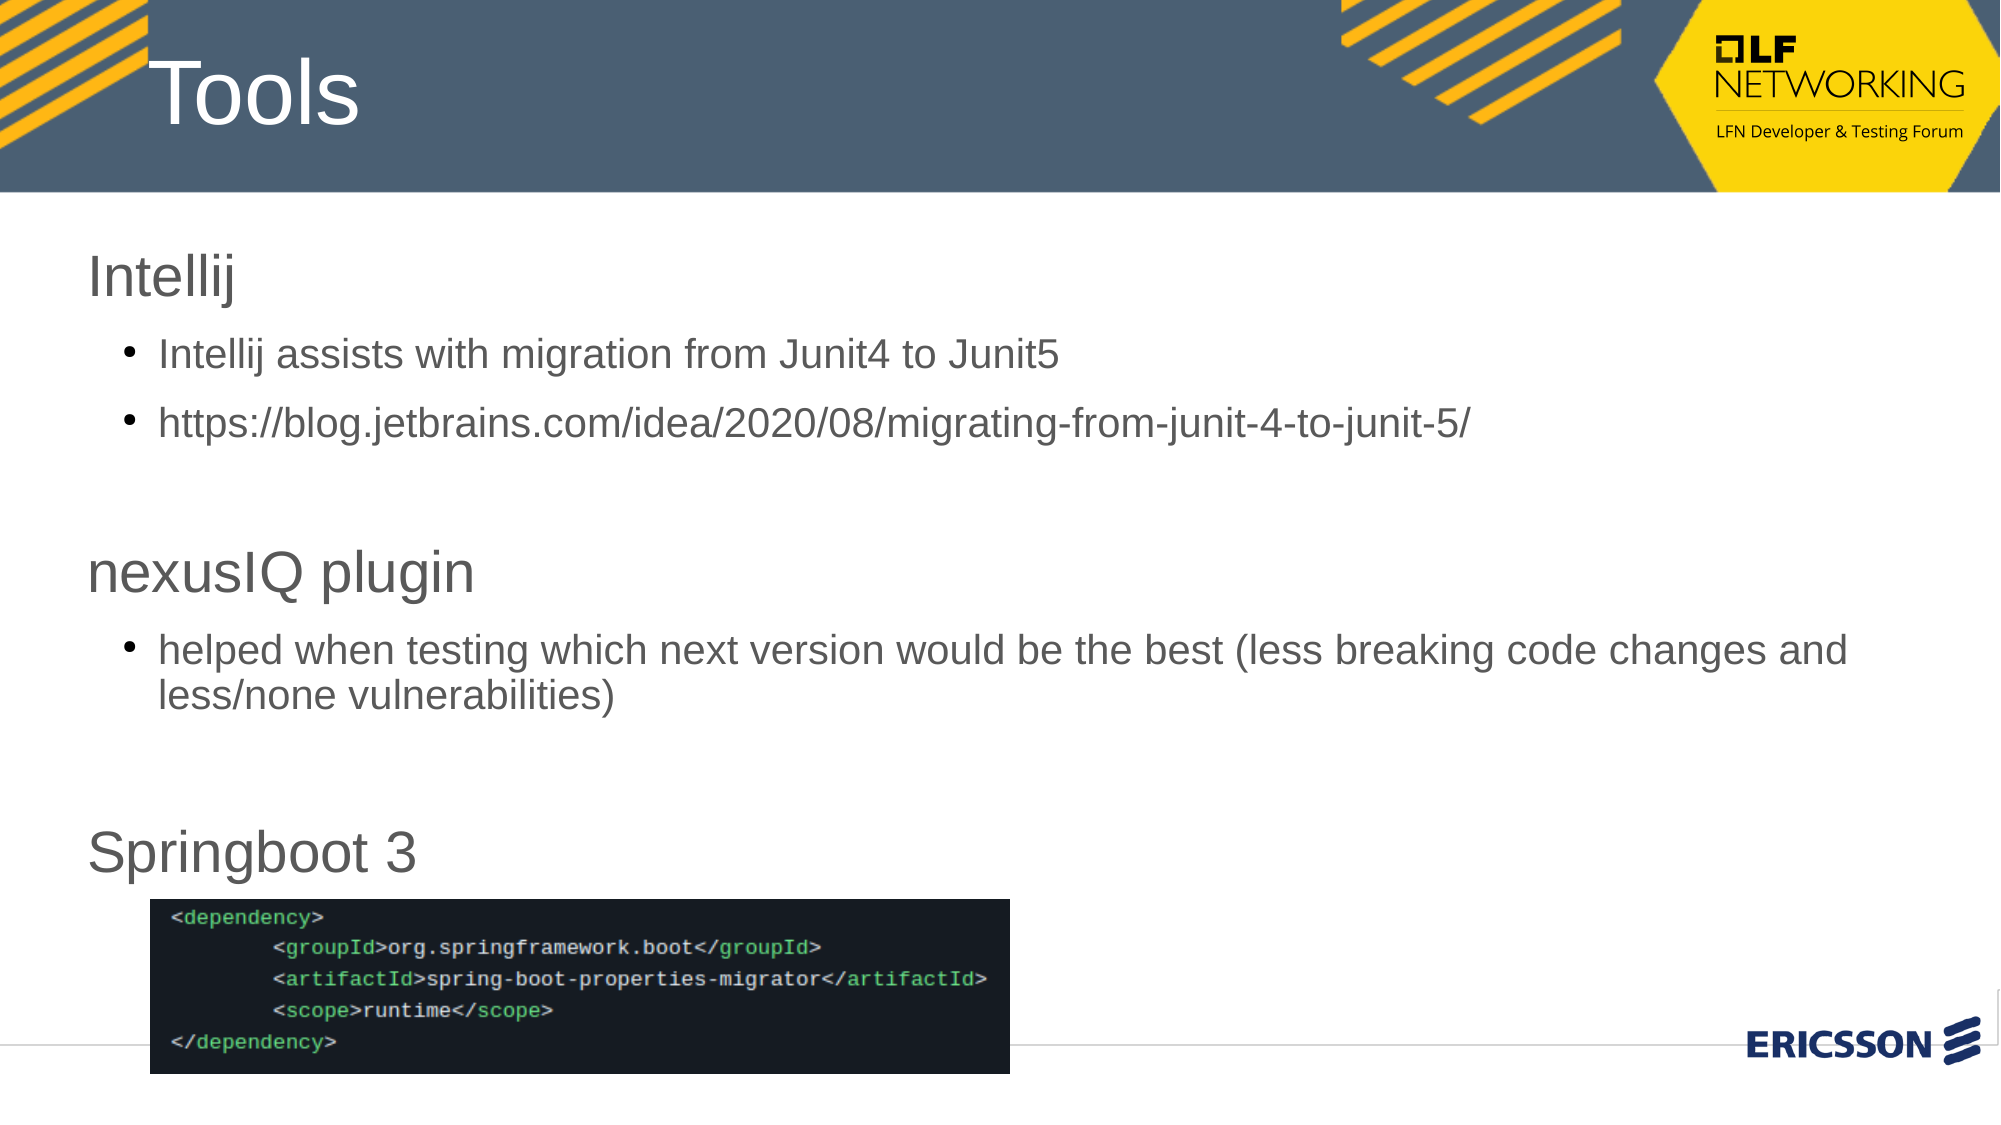

Tools
# Intellij
Intellij assists with migration from Junit4 to Junit5
https://blog.jetbrains.com/idea/2020/08/migrating-from-junit-4-to-junit-5/
nexusIQ plugin
helped when testing which next version would be the best (less breaking code changes and less/none vulnerabilities)
Springboot 3